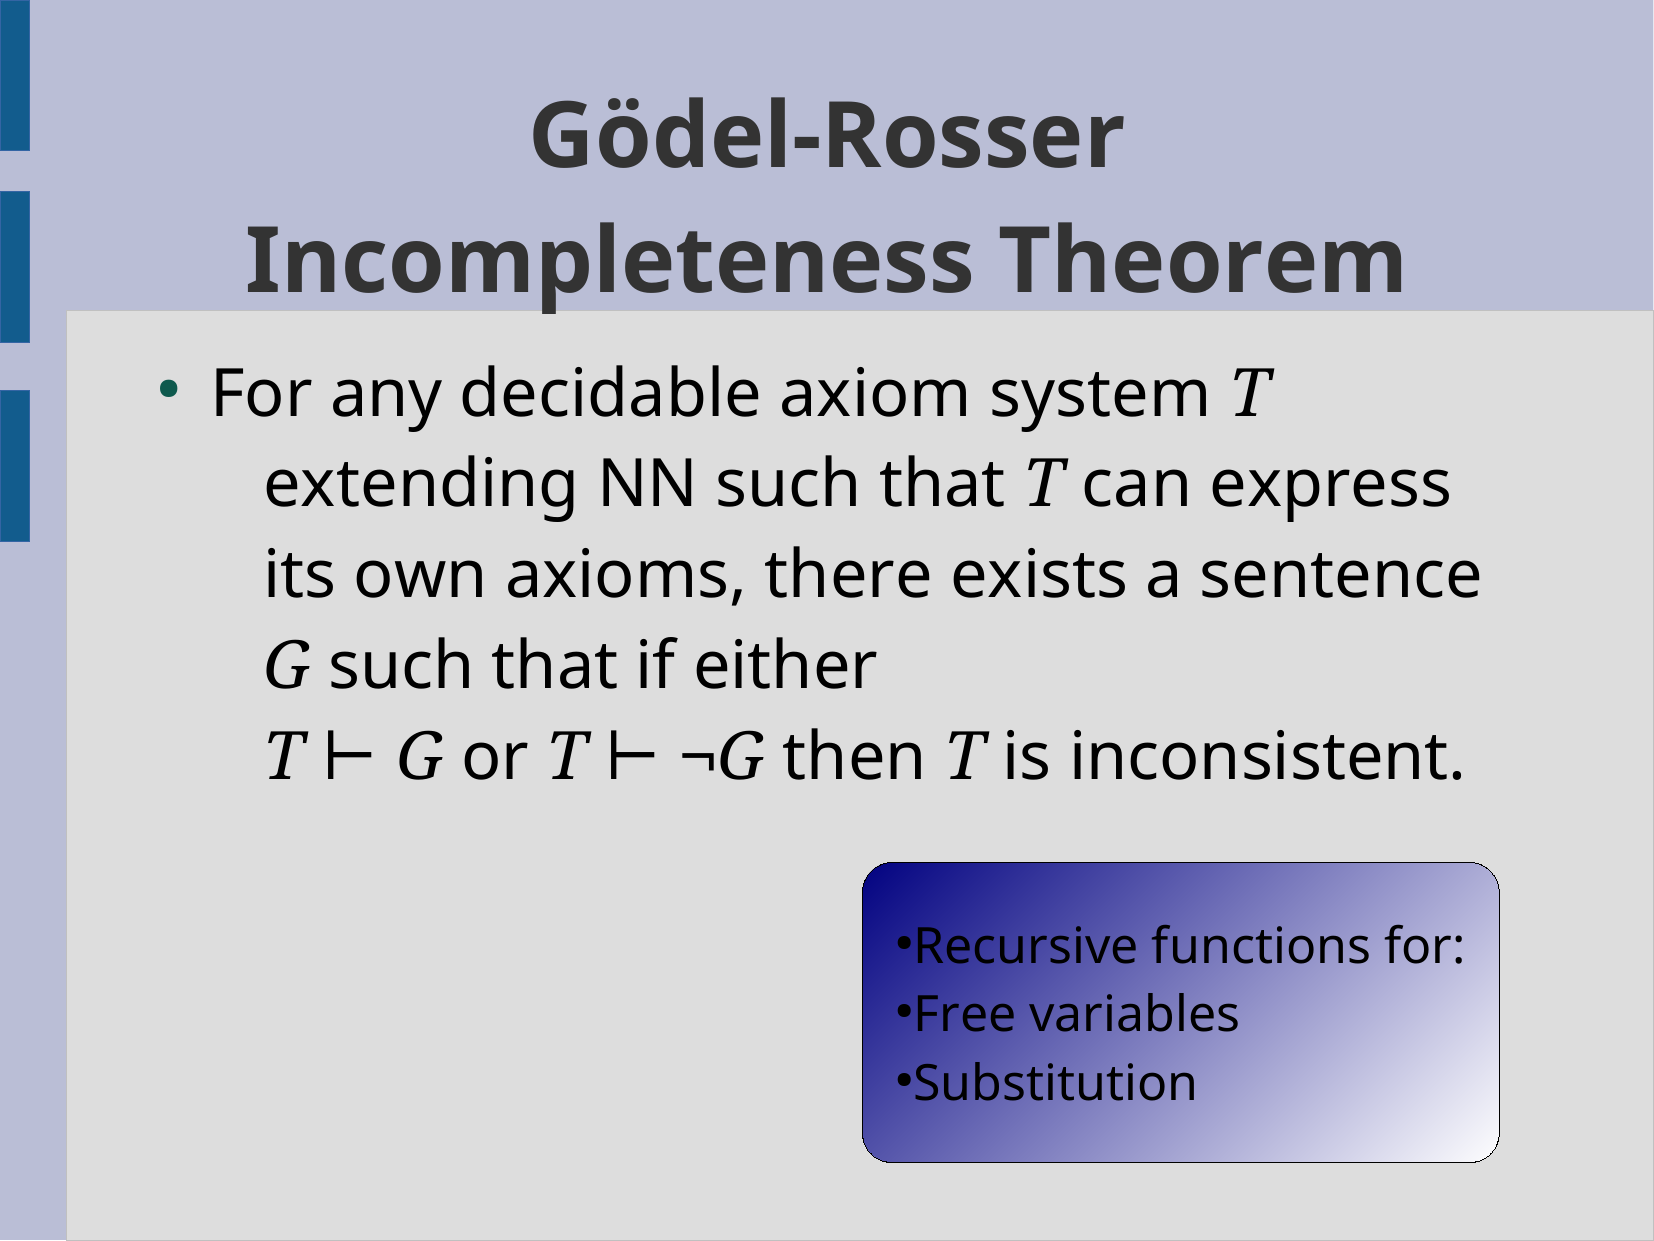

# Gödel-Rosser Incompleteness Theorem
For any decidable axiom system T extending NN such that T can express its own axioms, there exists a sentence G such that if either
T ⊢ G or T ⊢ ¬G then T is inconsistent.
Recursive functions for:
Free variables
Substitution